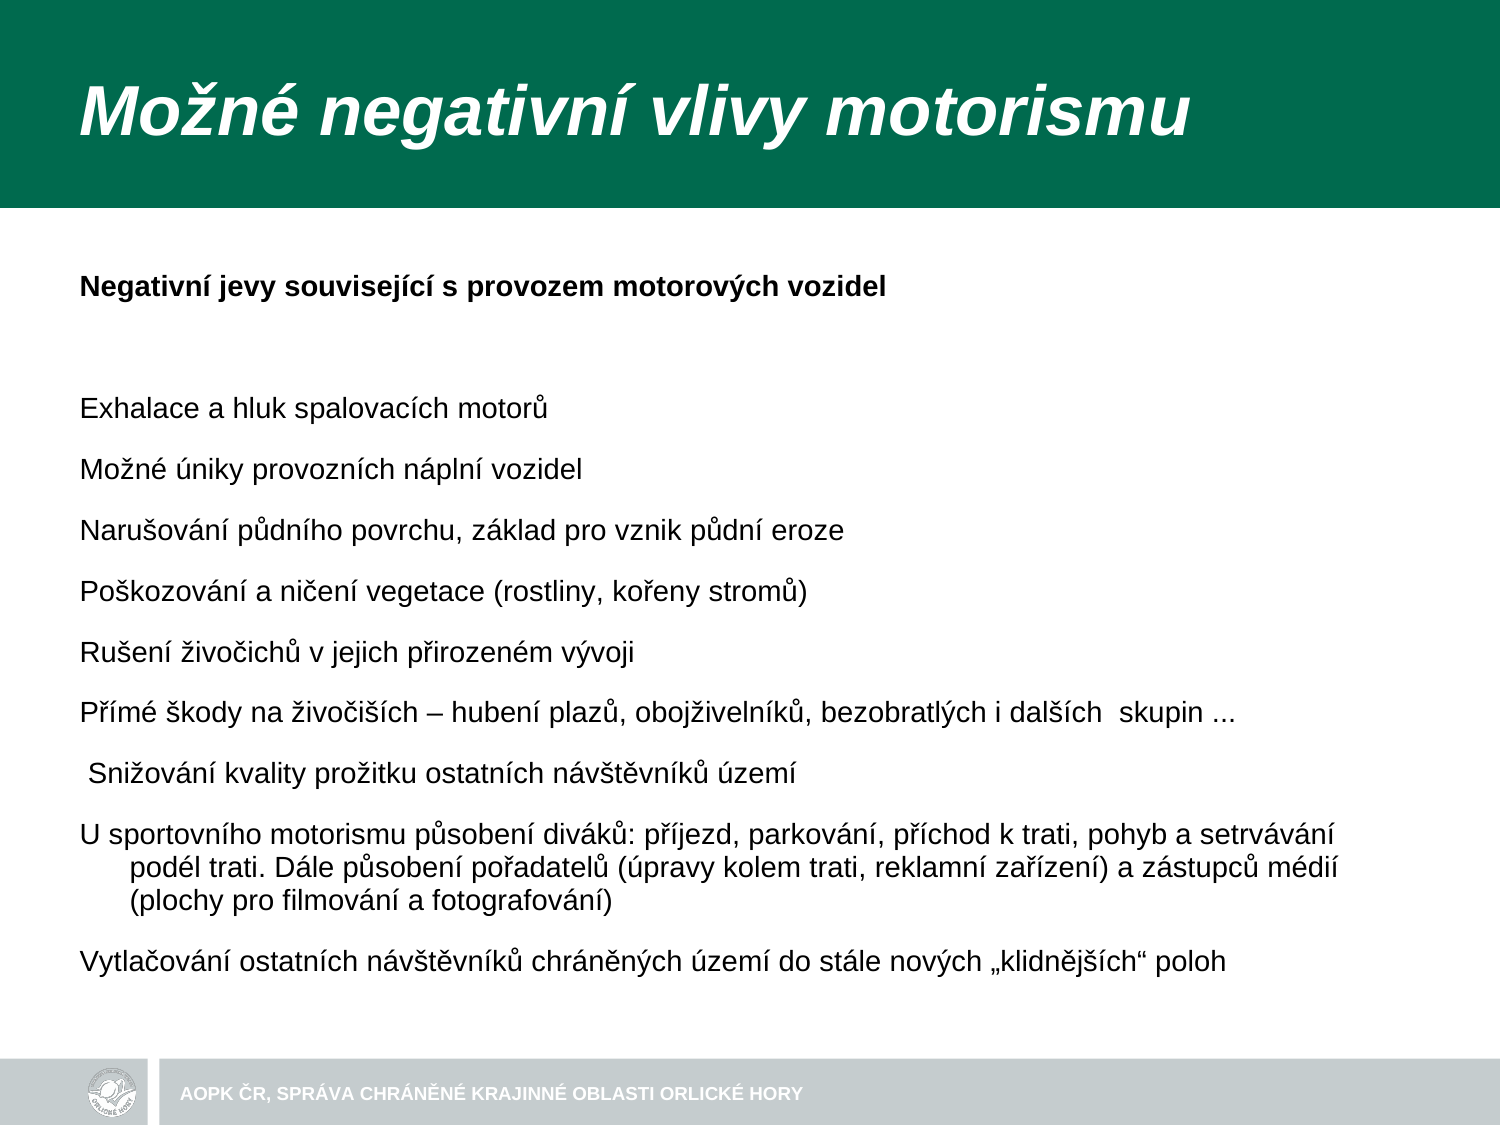

# Možné negativní vlivy motorismu
Negativní jevy související s provozem motorových vozidel
Exhalace a hluk spalovacích motorů
Možné úniky provozních náplní vozidel
Narušování půdního povrchu, základ pro vznik půdní eroze
Poškozování a ničení vegetace (rostliny, kořeny stromů)
Rušení živočichů v jejich přirozeném vývoji
Přímé škody na živočiších – hubení plazů, obojživelníků, bezobratlých i dalších skupin ...
 Snižování kvality prožitku ostatních návštěvníků území
U sportovního motorismu působení diváků: příjezd, parkování, příchod k trati, pohyb a setrvávání podél trati. Dále působení pořadatelů (úpravy kolem trati, reklamní zařízení) a zástupců médií (plochy pro filmování a fotografování)
Vytlačování ostatních návštěvníků chráněných území do stále nových „klidnějších“ poloh